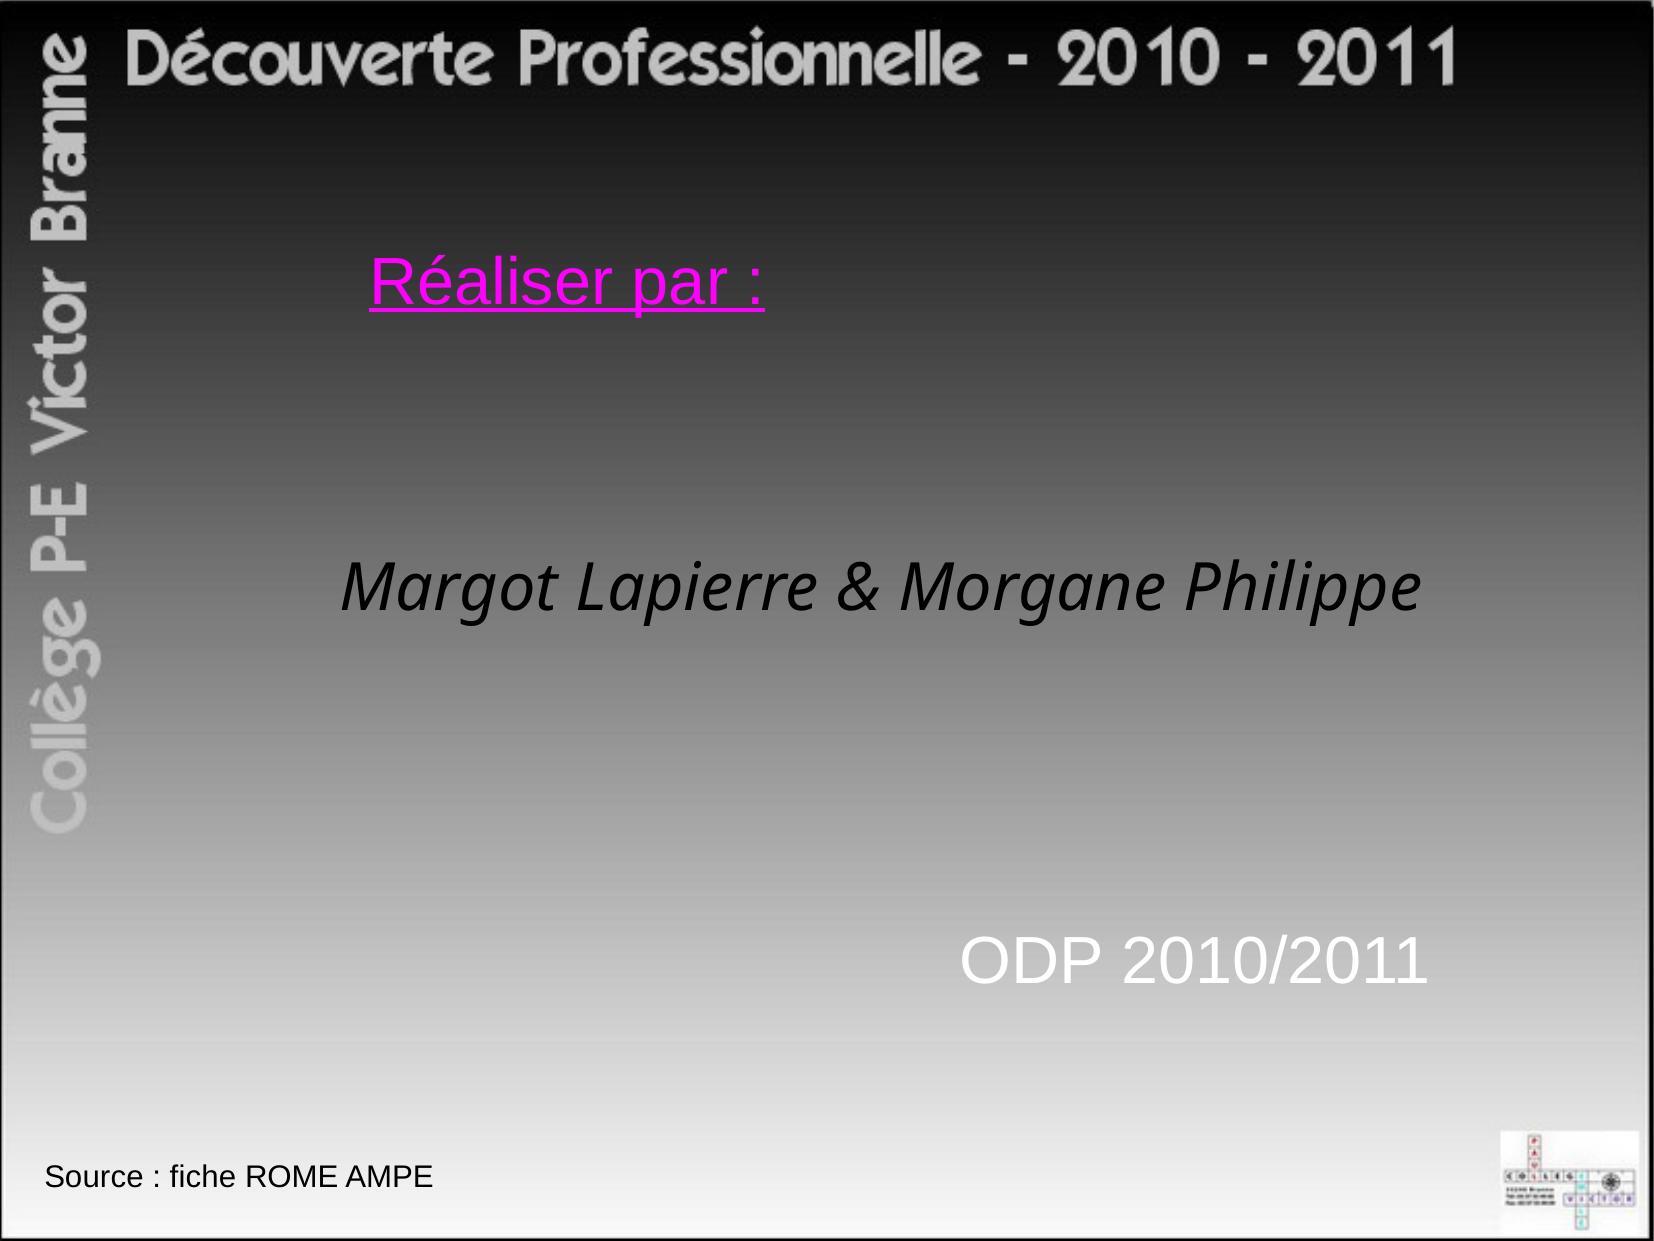

Réaliser par :
Margot Lapierre & Morgane Philippe
ODP 2010/2011
Source : fiche ROME AMPE